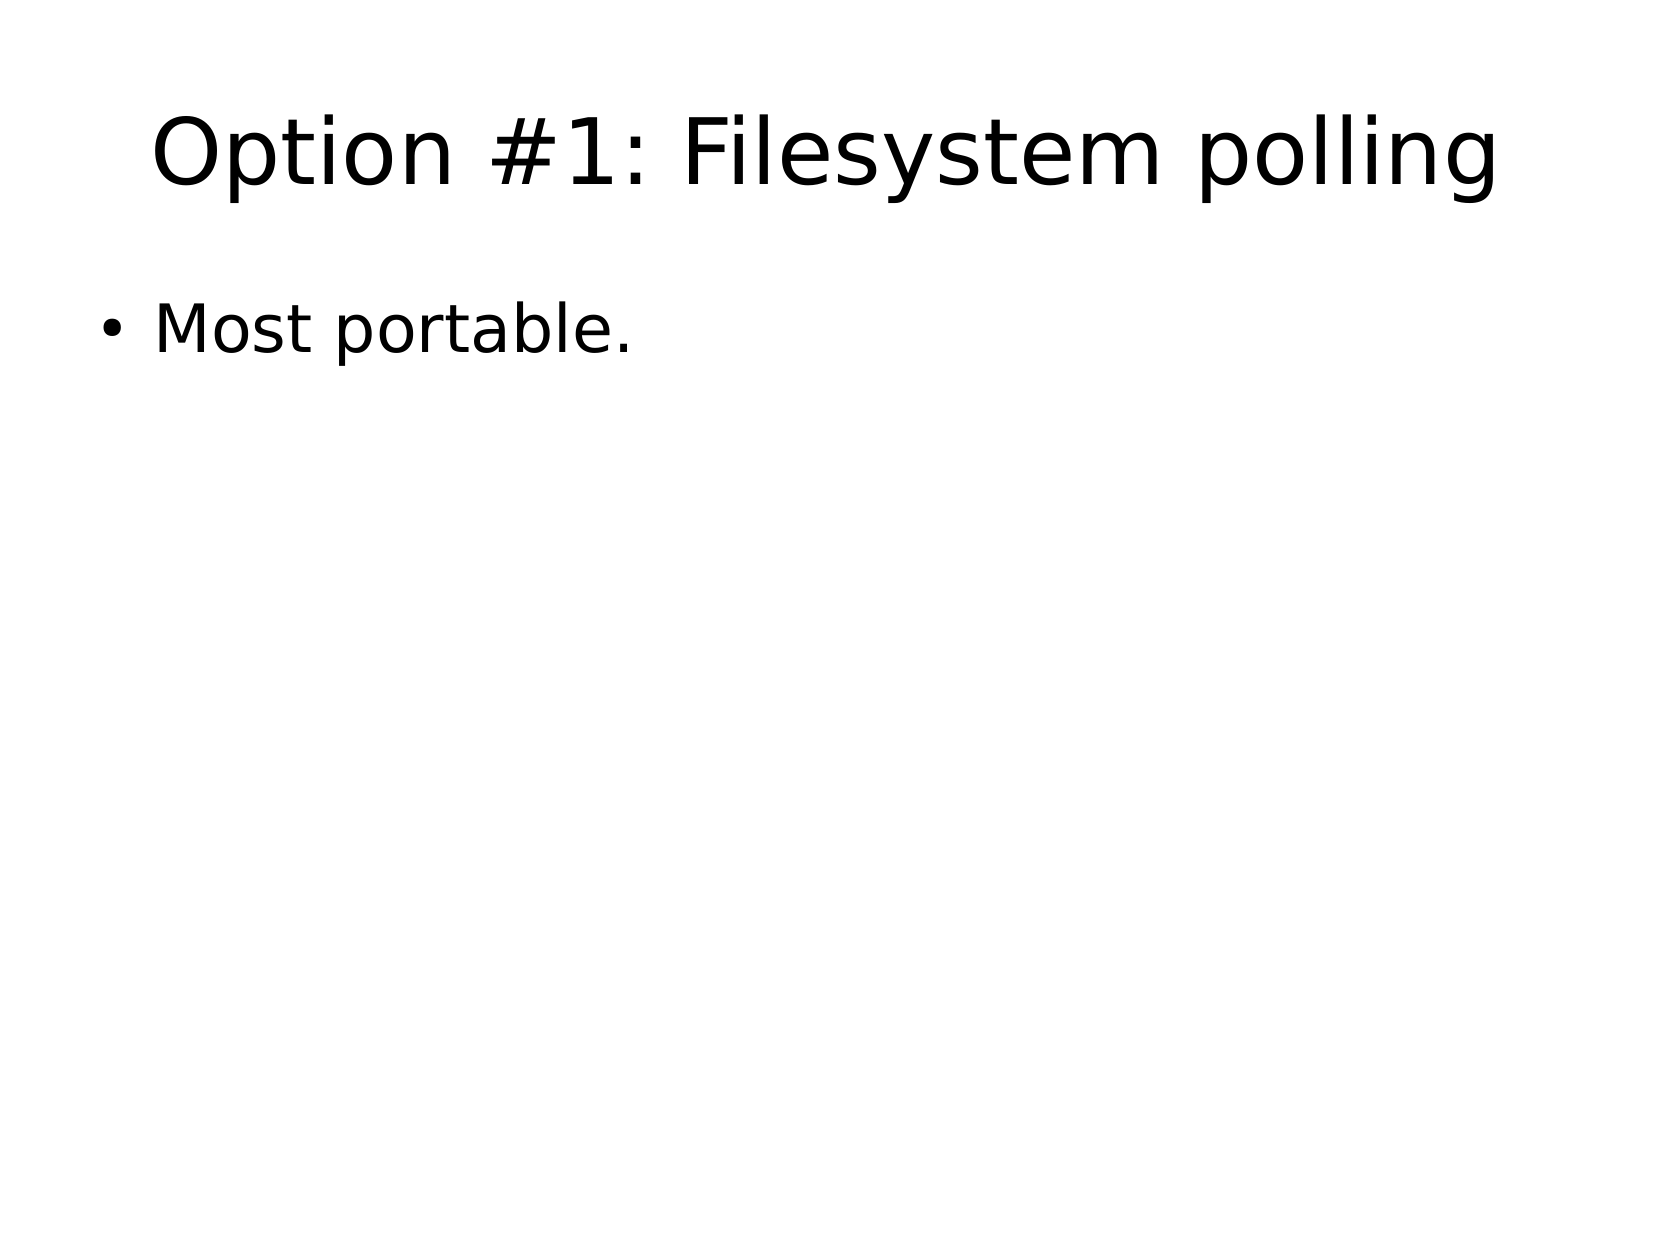

# Option #1: Filesystem polling
Most portable.